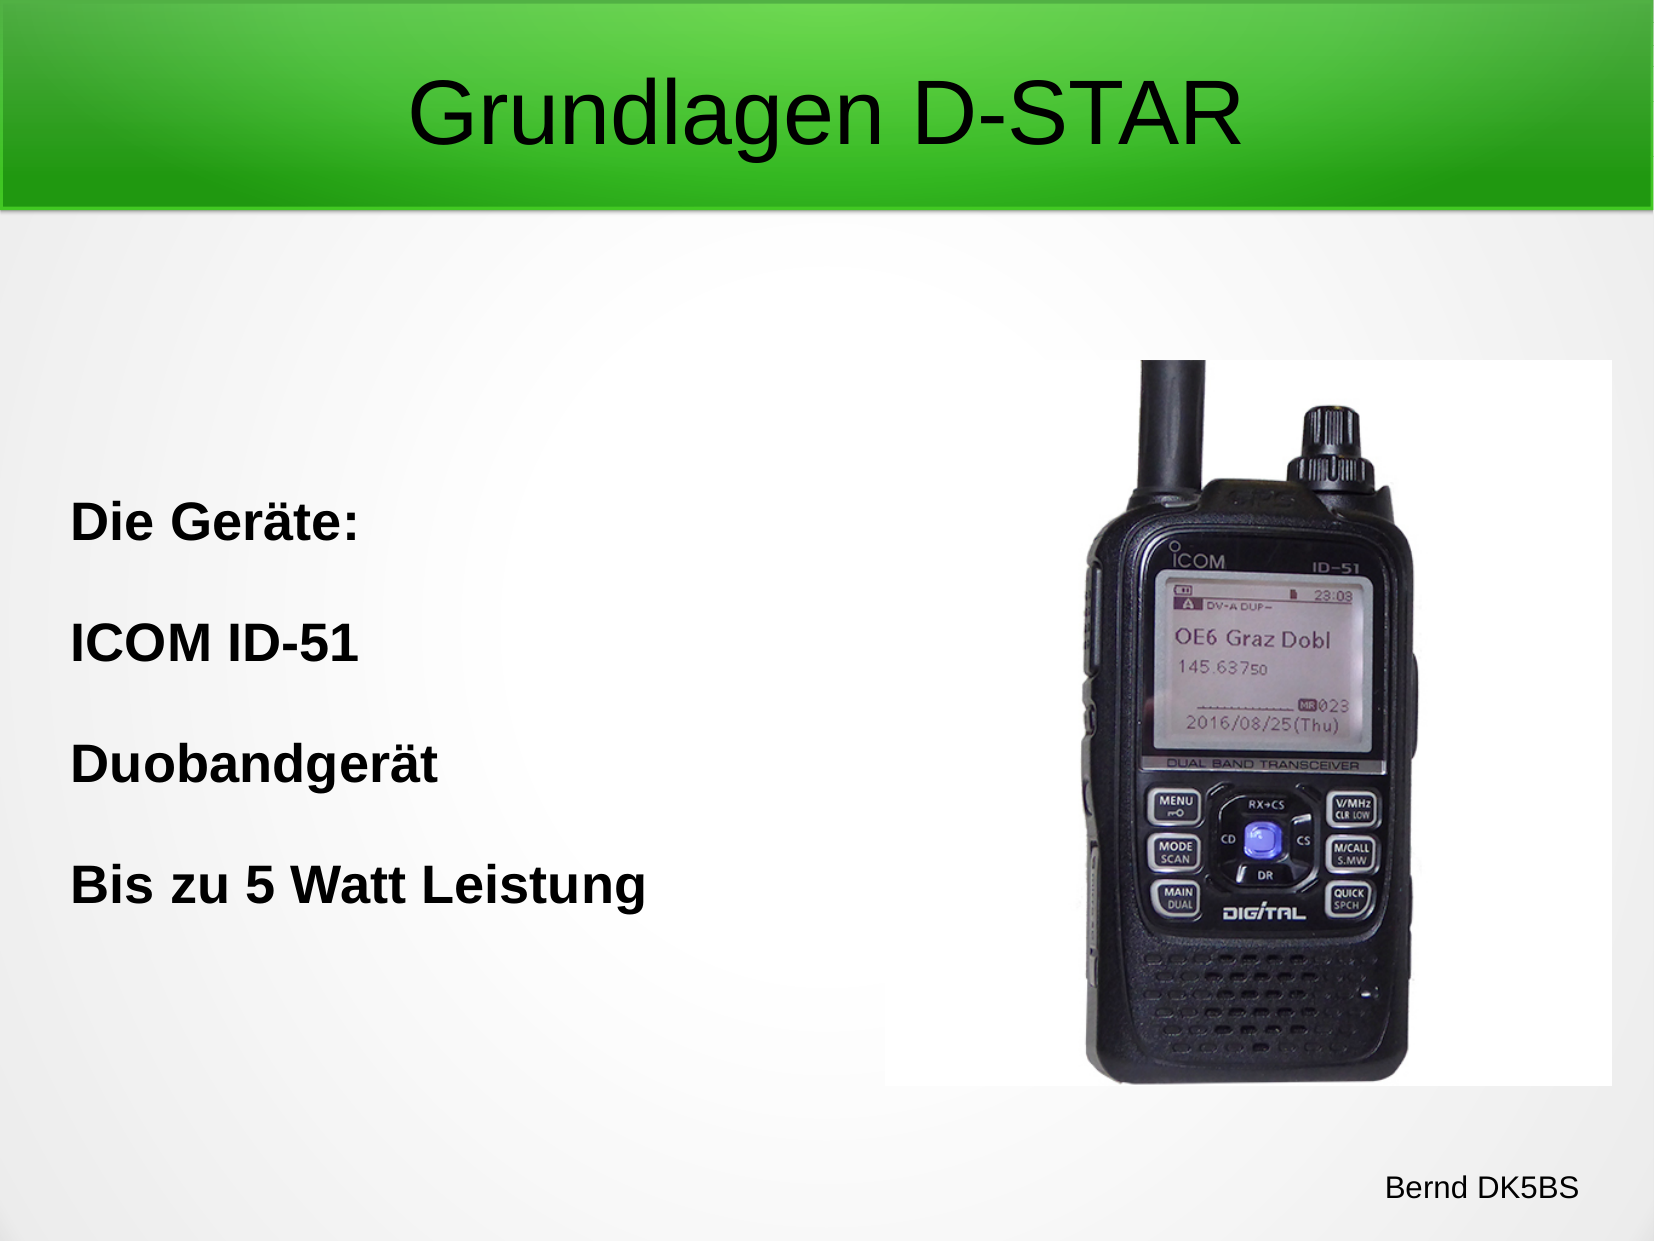

Grundlagen D-STAR
# Die Geräte:
ICOM ID-51
Duobandgerät
Bis zu 5 Watt Leistung
Bernd DK5BS